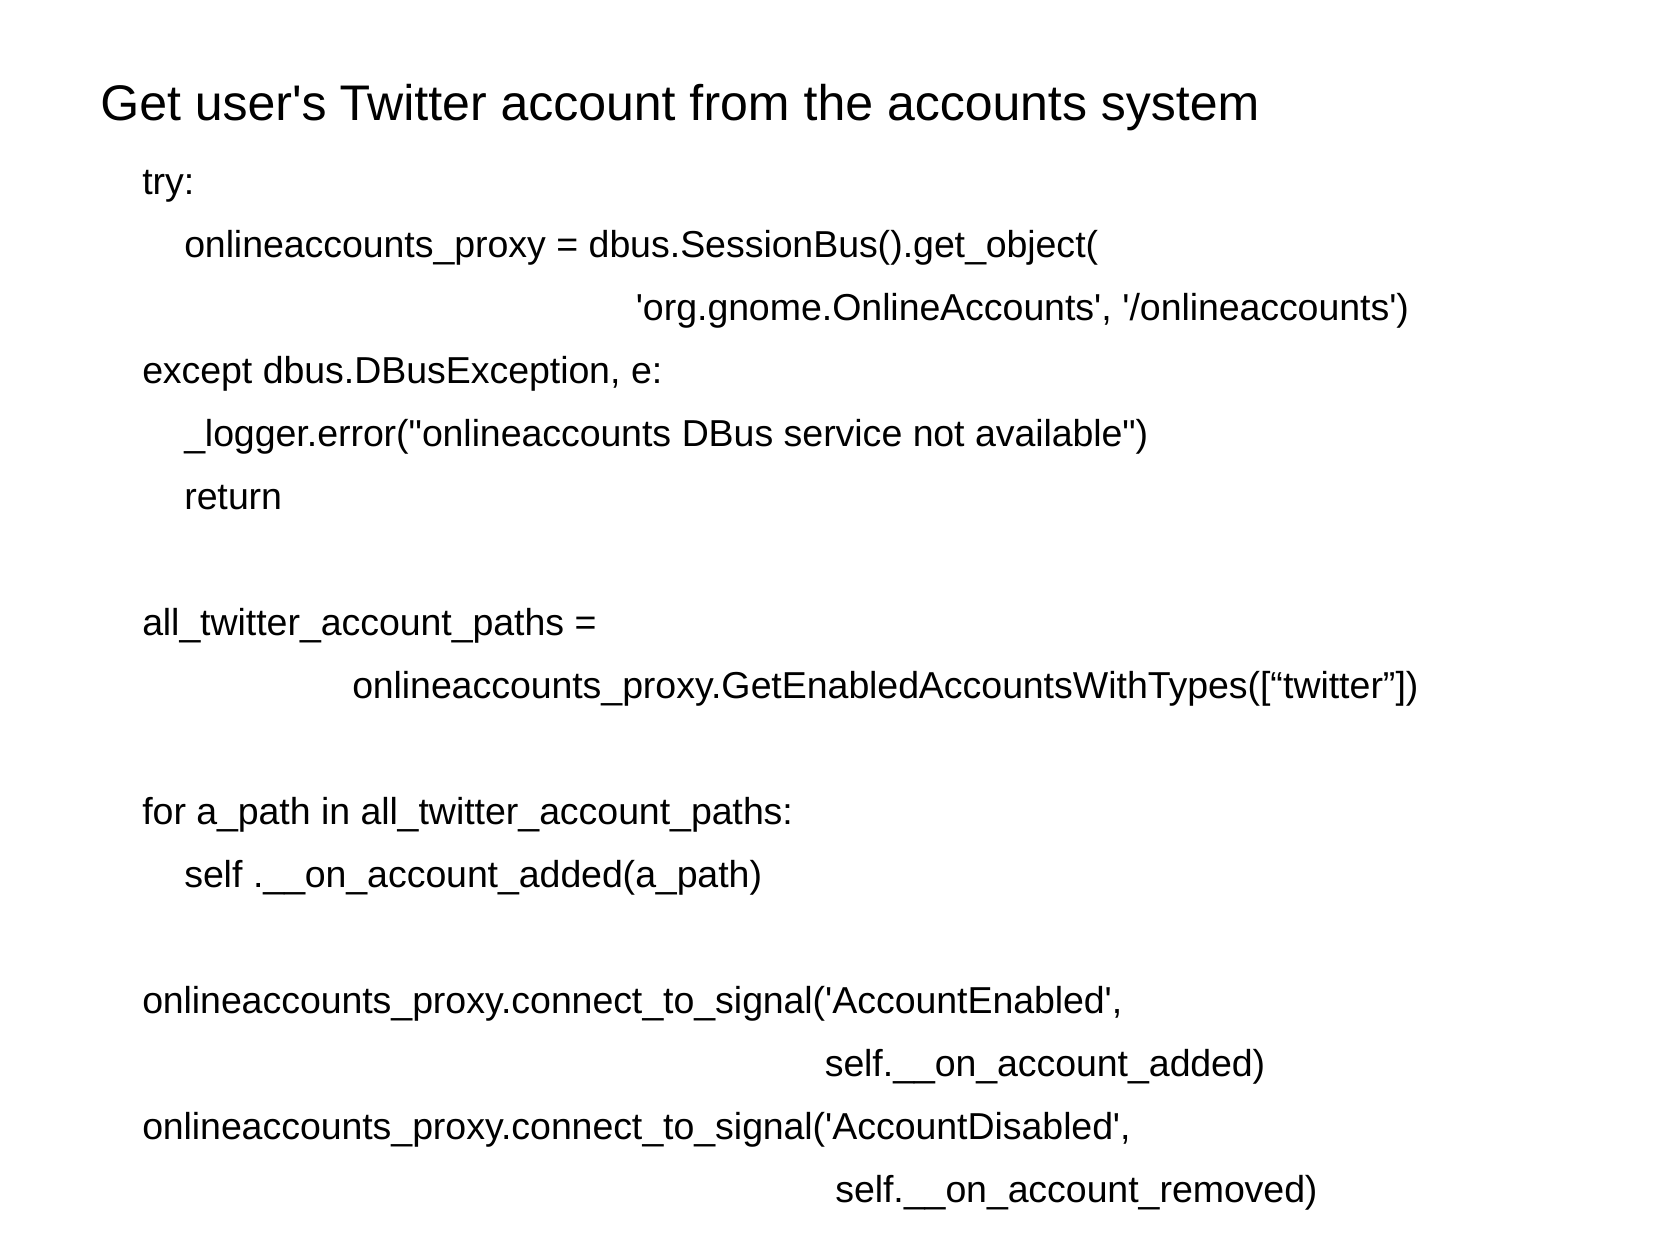

# Get user's Twitter account from the accounts system
 try:
 onlineaccounts_proxy = dbus.SessionBus().get_object(
 'org.gnome.OnlineAccounts', '/onlineaccounts')
 except dbus.DBusException, e:
 _logger.error("onlineaccounts DBus service not available")
 return
 all_twitter_account_paths =
 onlineaccounts_proxy.GetEnabledAccountsWithTypes([“twitter”])
 for a_path in all_twitter_account_paths:
 self .__on_account_added(a_path)
 onlineaccounts_proxy.connect_to_signal('AccountEnabled',
 self.__on_account_added)
 onlineaccounts_proxy.connect_to_signal('AccountDisabled',
 self.__on_account_removed)